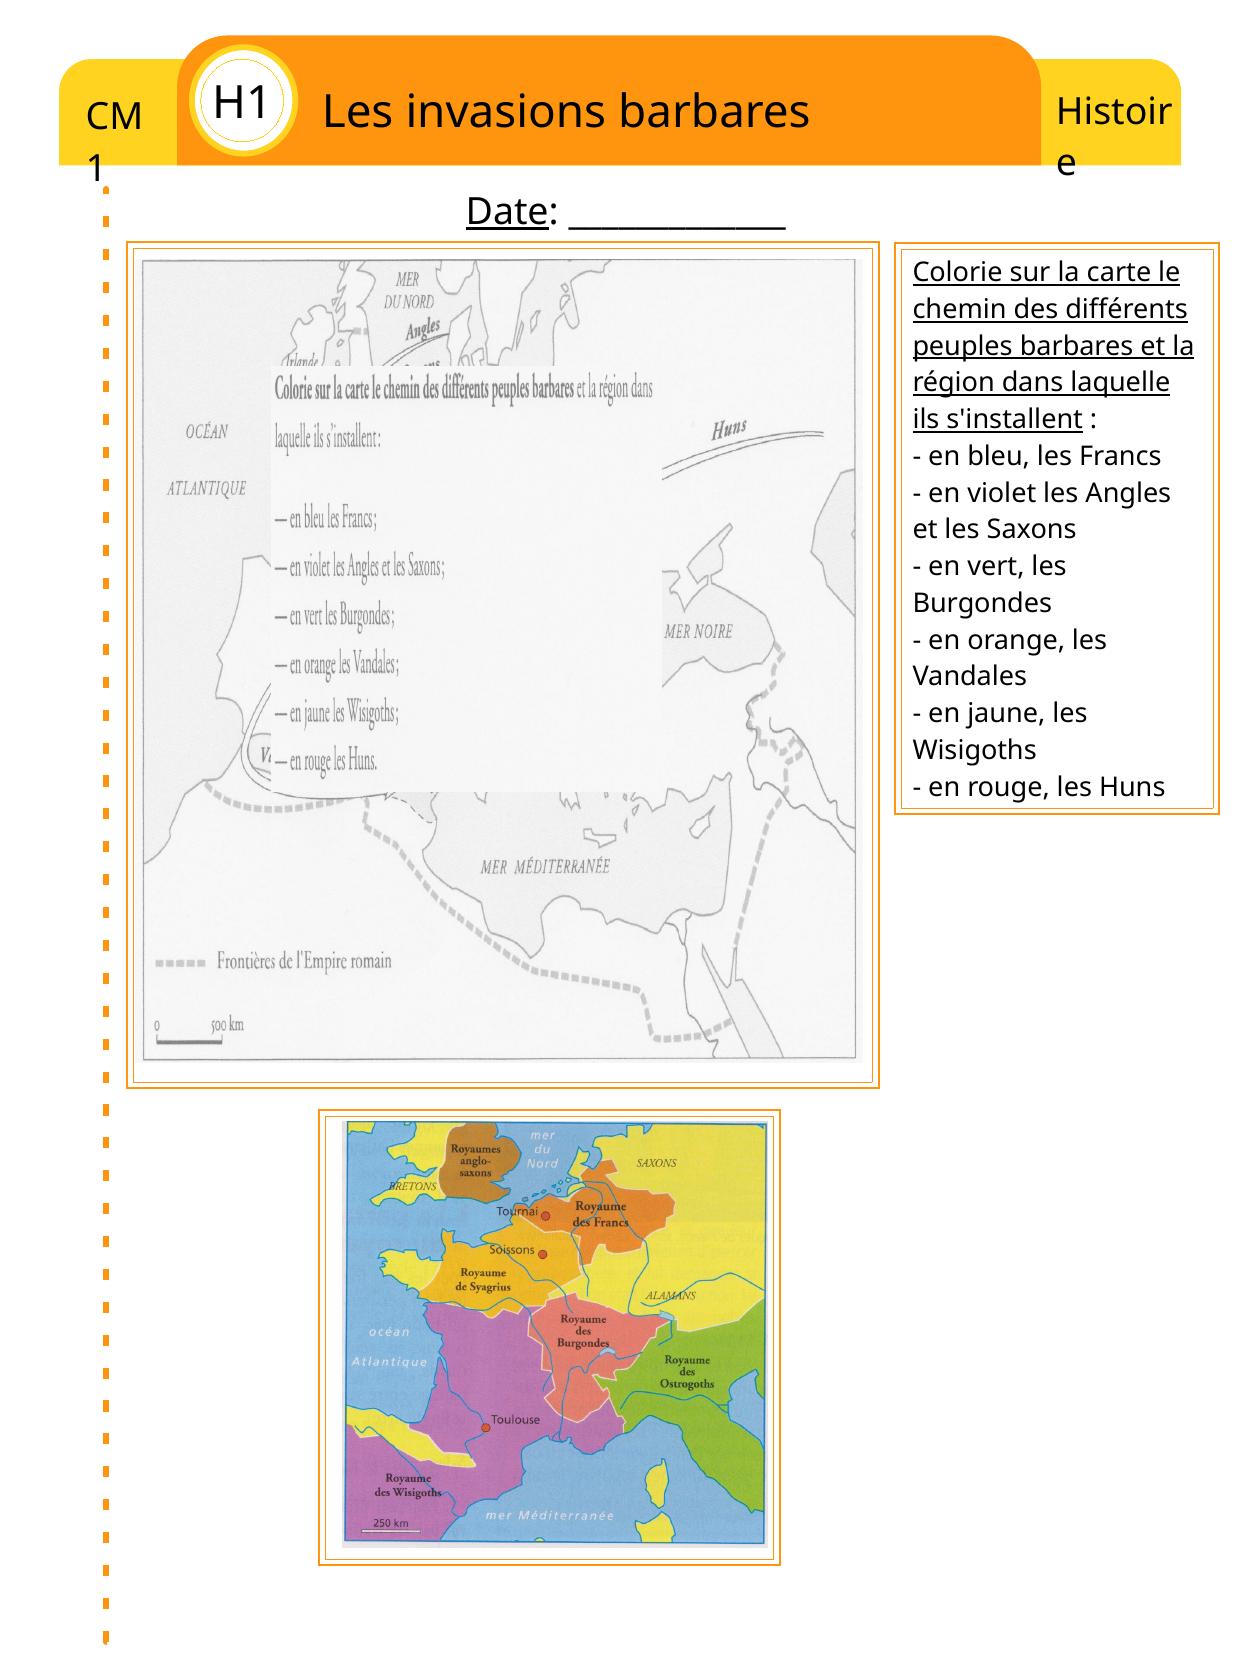

H1
Les invasions barbares
Histoire
CM1
Date: _____________
| |
| --- |
| Colorie sur la carte le chemin des différents peuples barbares et la région dans laquelle ils s'installent : - en bleu, les Francs - en violet les Angles et les Saxons - en vert, les Burgondes - en orange, les Vandales - en jaune, les Wisigoths - en rouge, les Huns |
| --- |
| |
| --- |